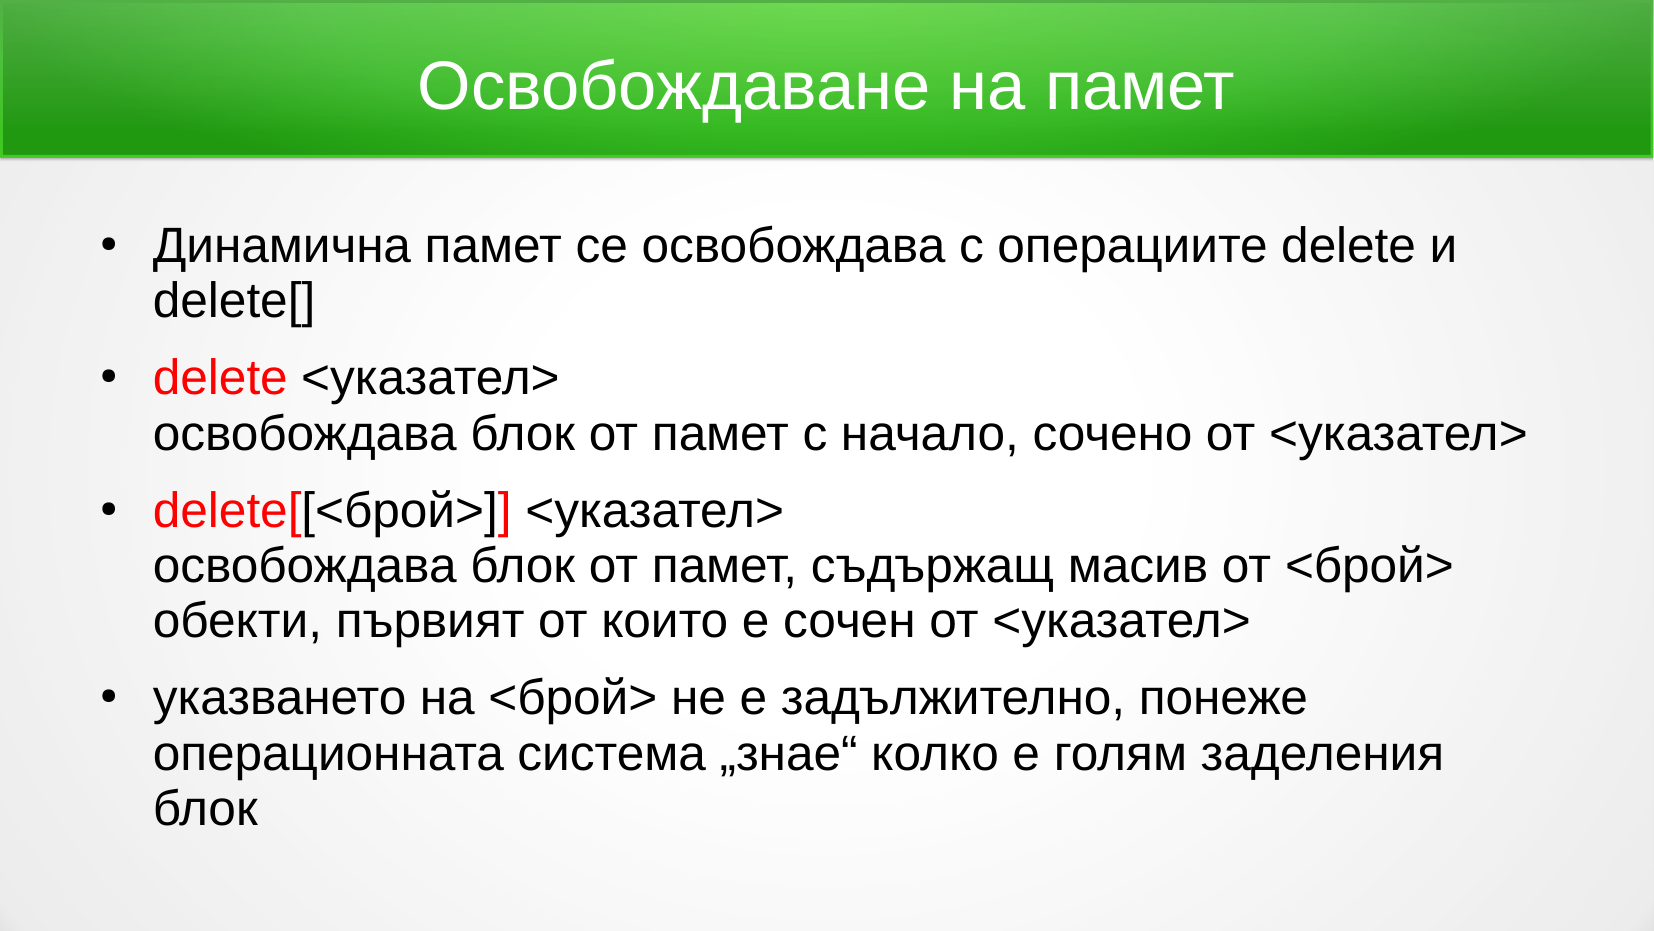

# Освобождаване на памет
Динамична памет се освобождава с операциите delete и delete[]
delete <указател>
освобождава блок от памет с начало, сочено от <указател>
delete[[<брой>]] <указател>
освобождава блок от памет, съдържащ масив от <брой> обекти, първият от които е сочен от <указател>
указването на <брой> не е задължително, понеже операционната система „знае“ колко е голям заделения блок